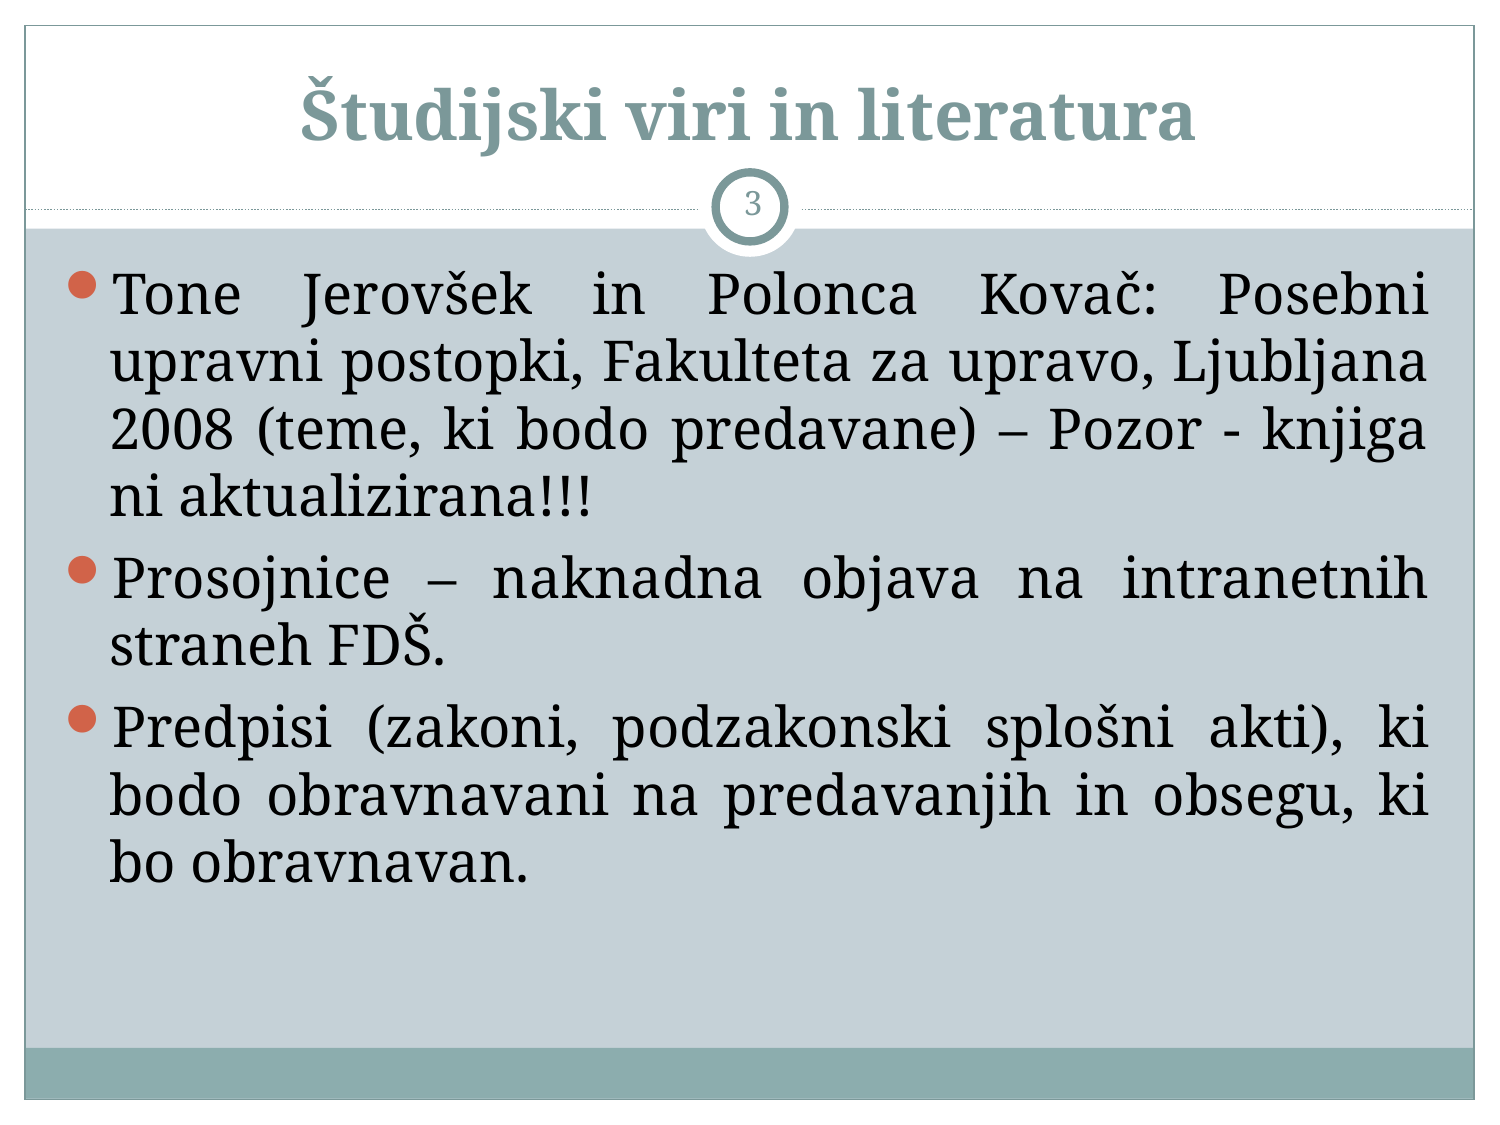

# Študijski viri in literatura
Tone Jerovšek in Polonca Kovač: Posebni upravni postopki, Fakulteta za upravo, Ljubljana 2008 (teme, ki bodo predavane) – Pozor - knjiga ni aktualizirana!!!
Prosojnice – naknadna objava na intranetnih straneh FDŠ.
Predpisi (zakoni, podzakonski splošni akti), ki bodo obravnavani na predavanjih in obsegu, ki bo obravnavan.